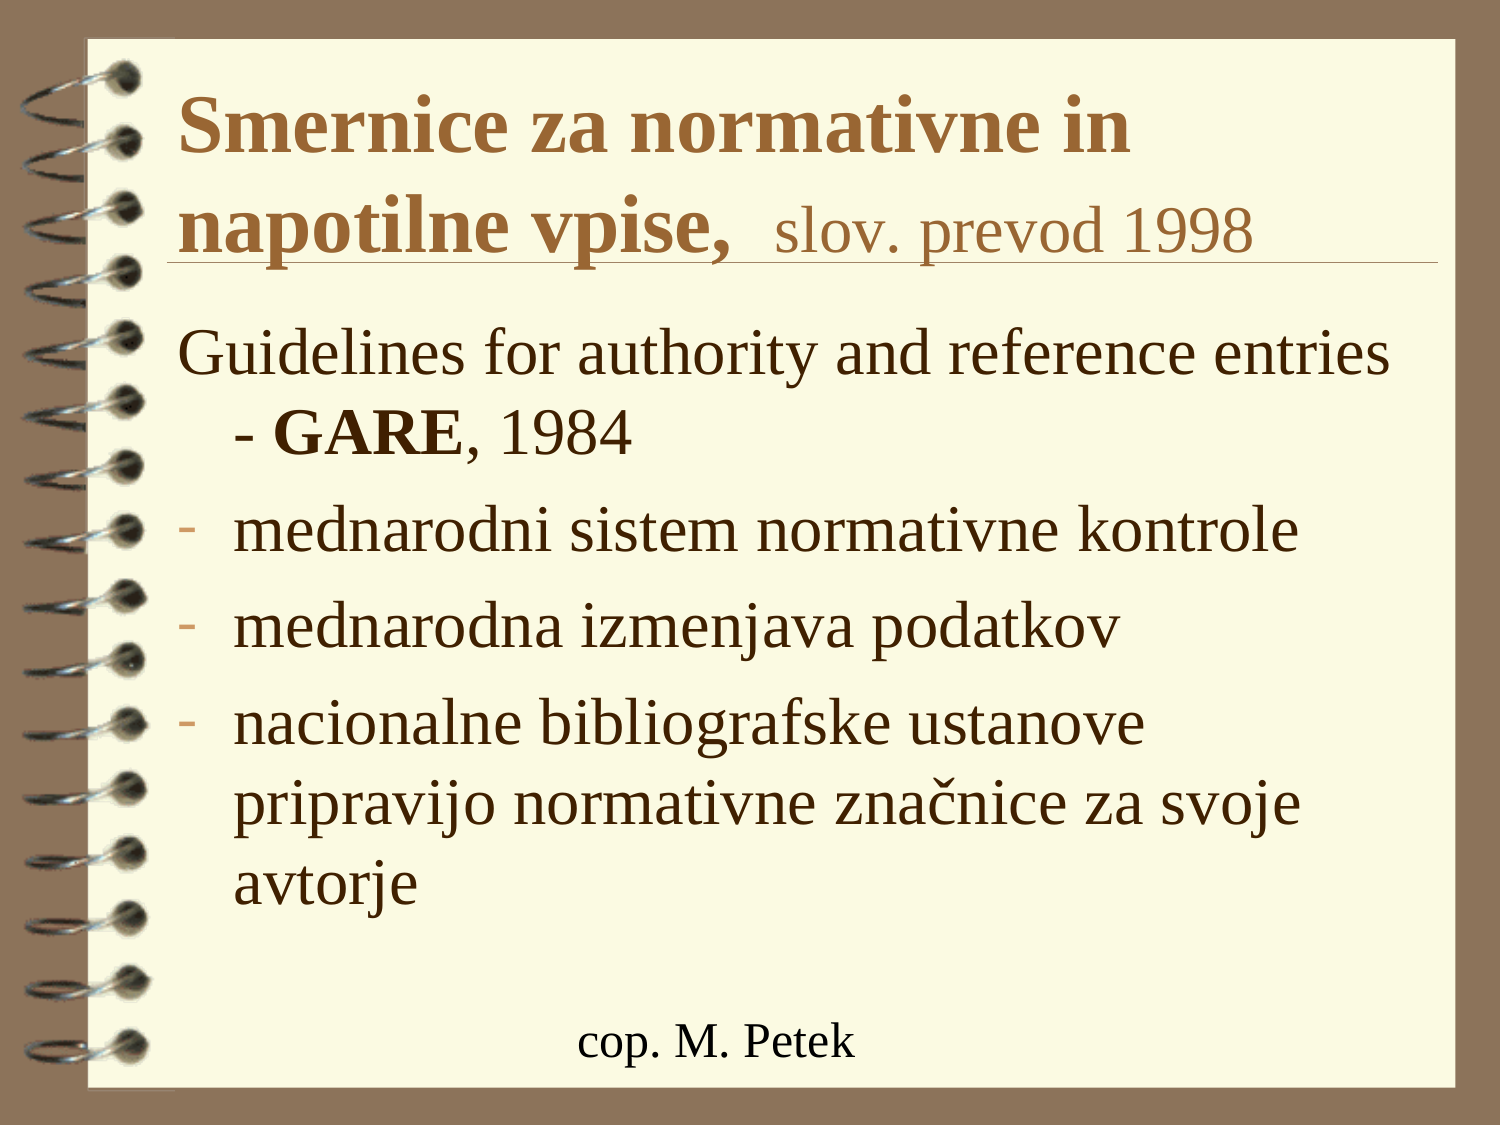

# Smernice za normativne in napotilne vpise, slov. prevod 1998
Guidelines for authority and reference entries - GARE, 1984
mednarodni sistem normativne kontrole
mednarodna izmenjava podatkov
nacionalne bibliografske ustanove pripravijo normativne značnice za svoje avtorje
cop. M. Petek